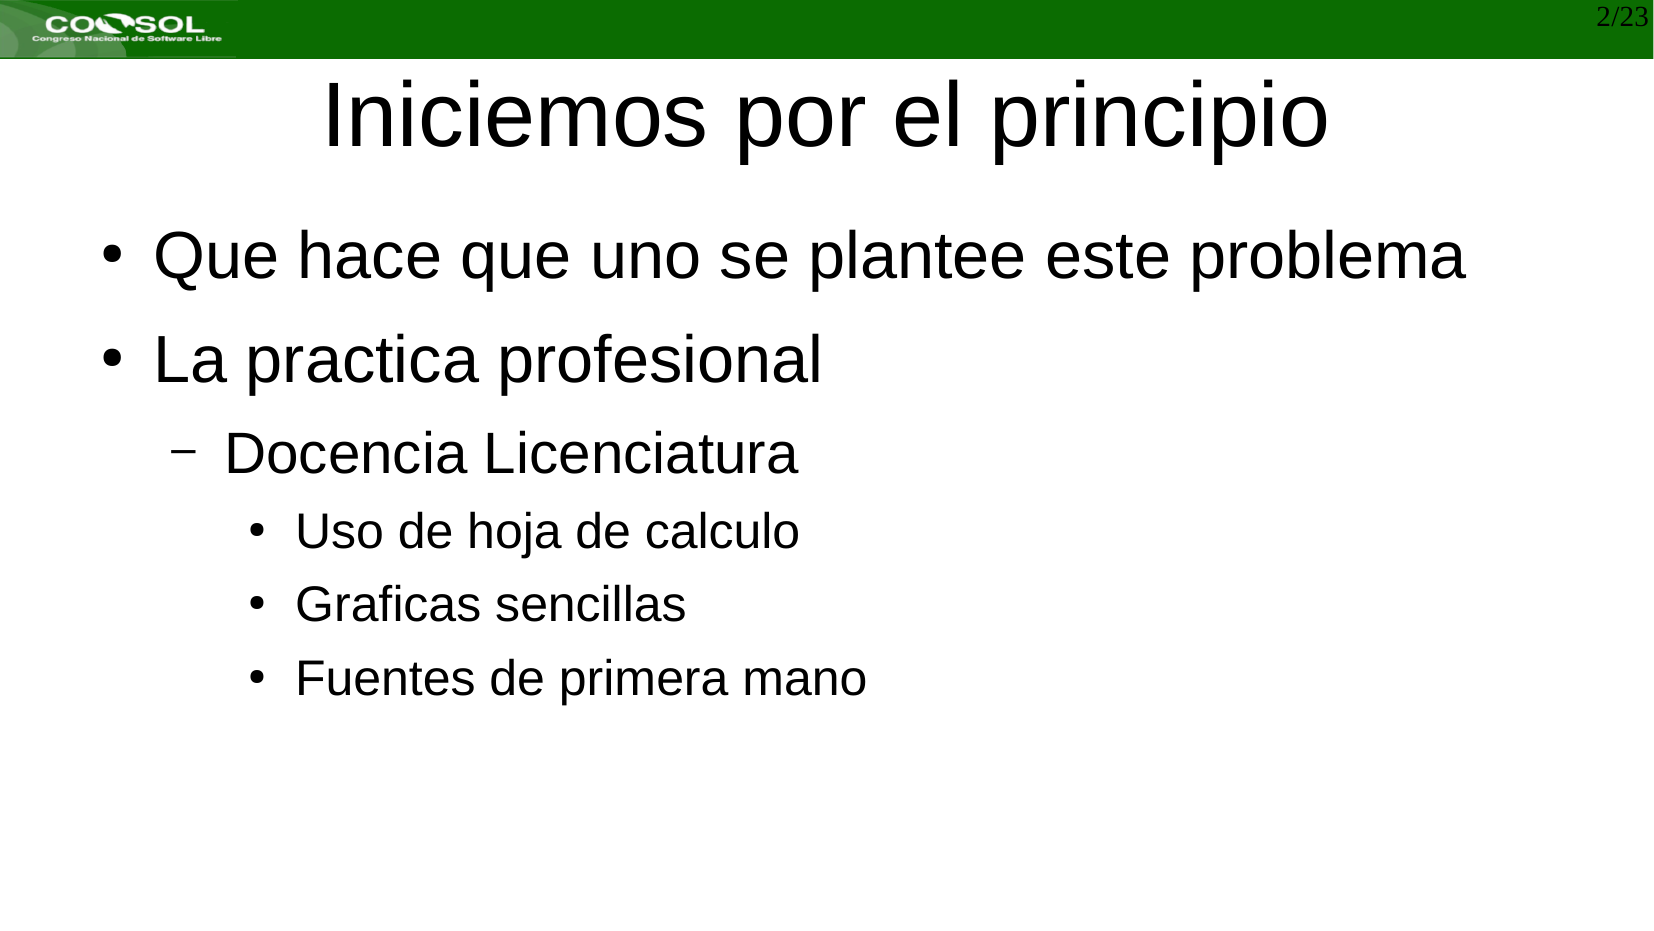

2
# Iniciemos por el principio
Que hace que uno se plantee este problema
La practica profesional
Docencia Licenciatura
Uso de hoja de calculo
Graficas sencillas
Fuentes de primera mano